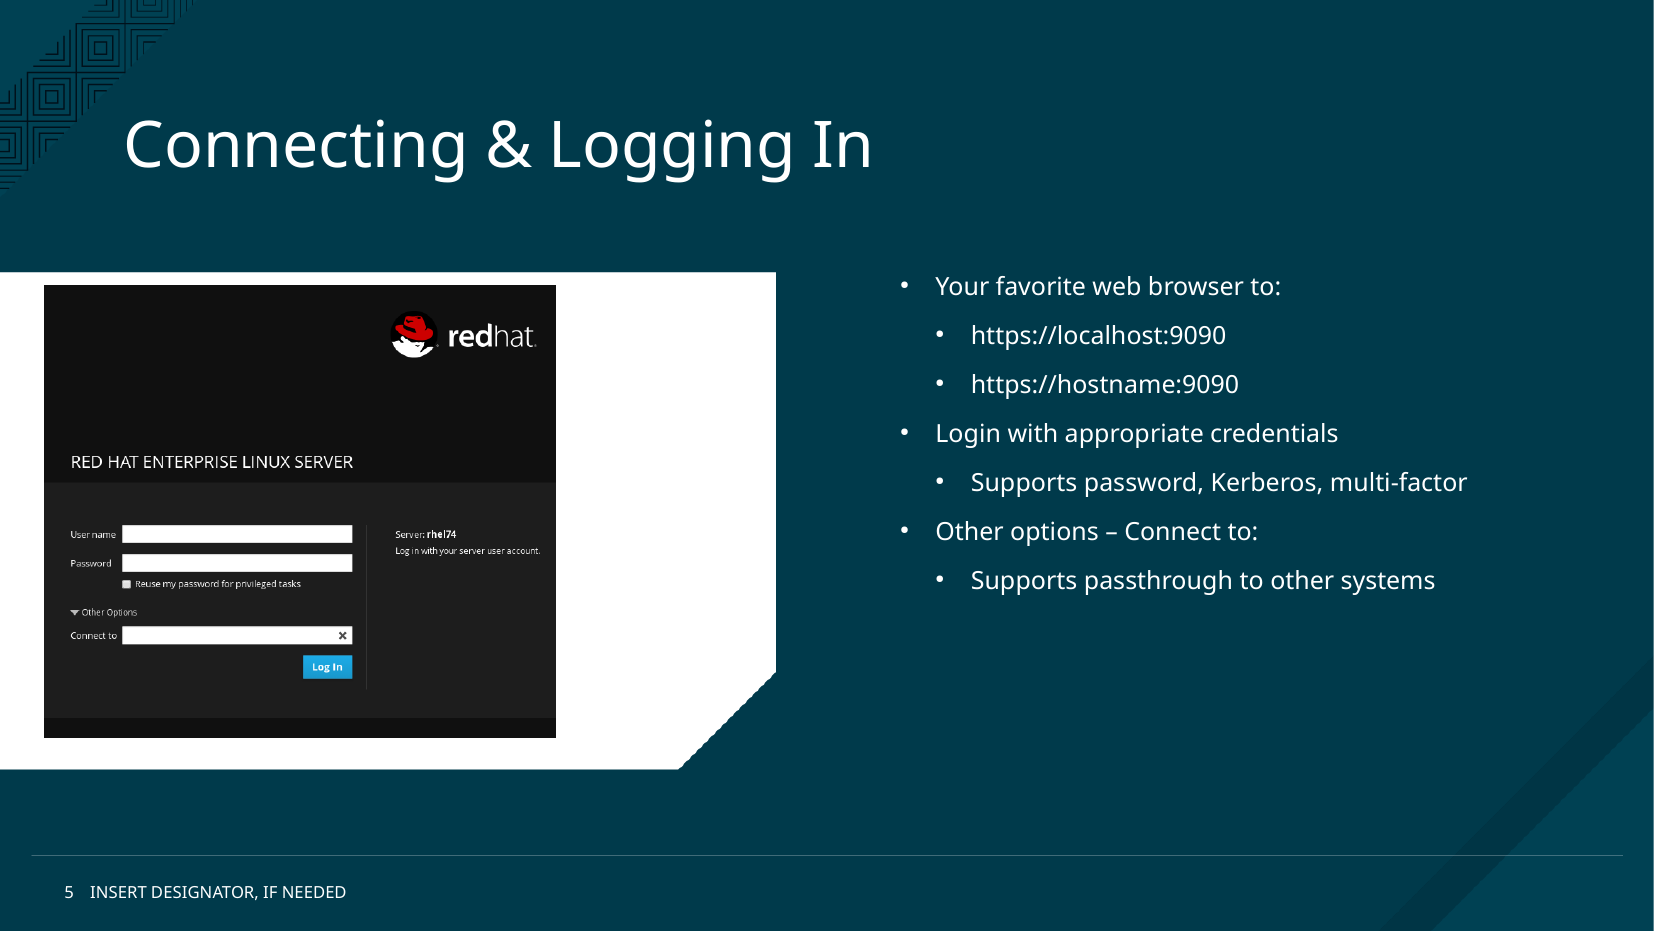

# Connecting & Logging In
Your favorite web browser to:
https://localhost:9090
https://hostname:9090
Login with appropriate credentials
Supports password, Kerberos, multi-factor
Other options – Connect to:
Supports passthrough to other systems
5
INSERT DESIGNATOR, IF NEEDED